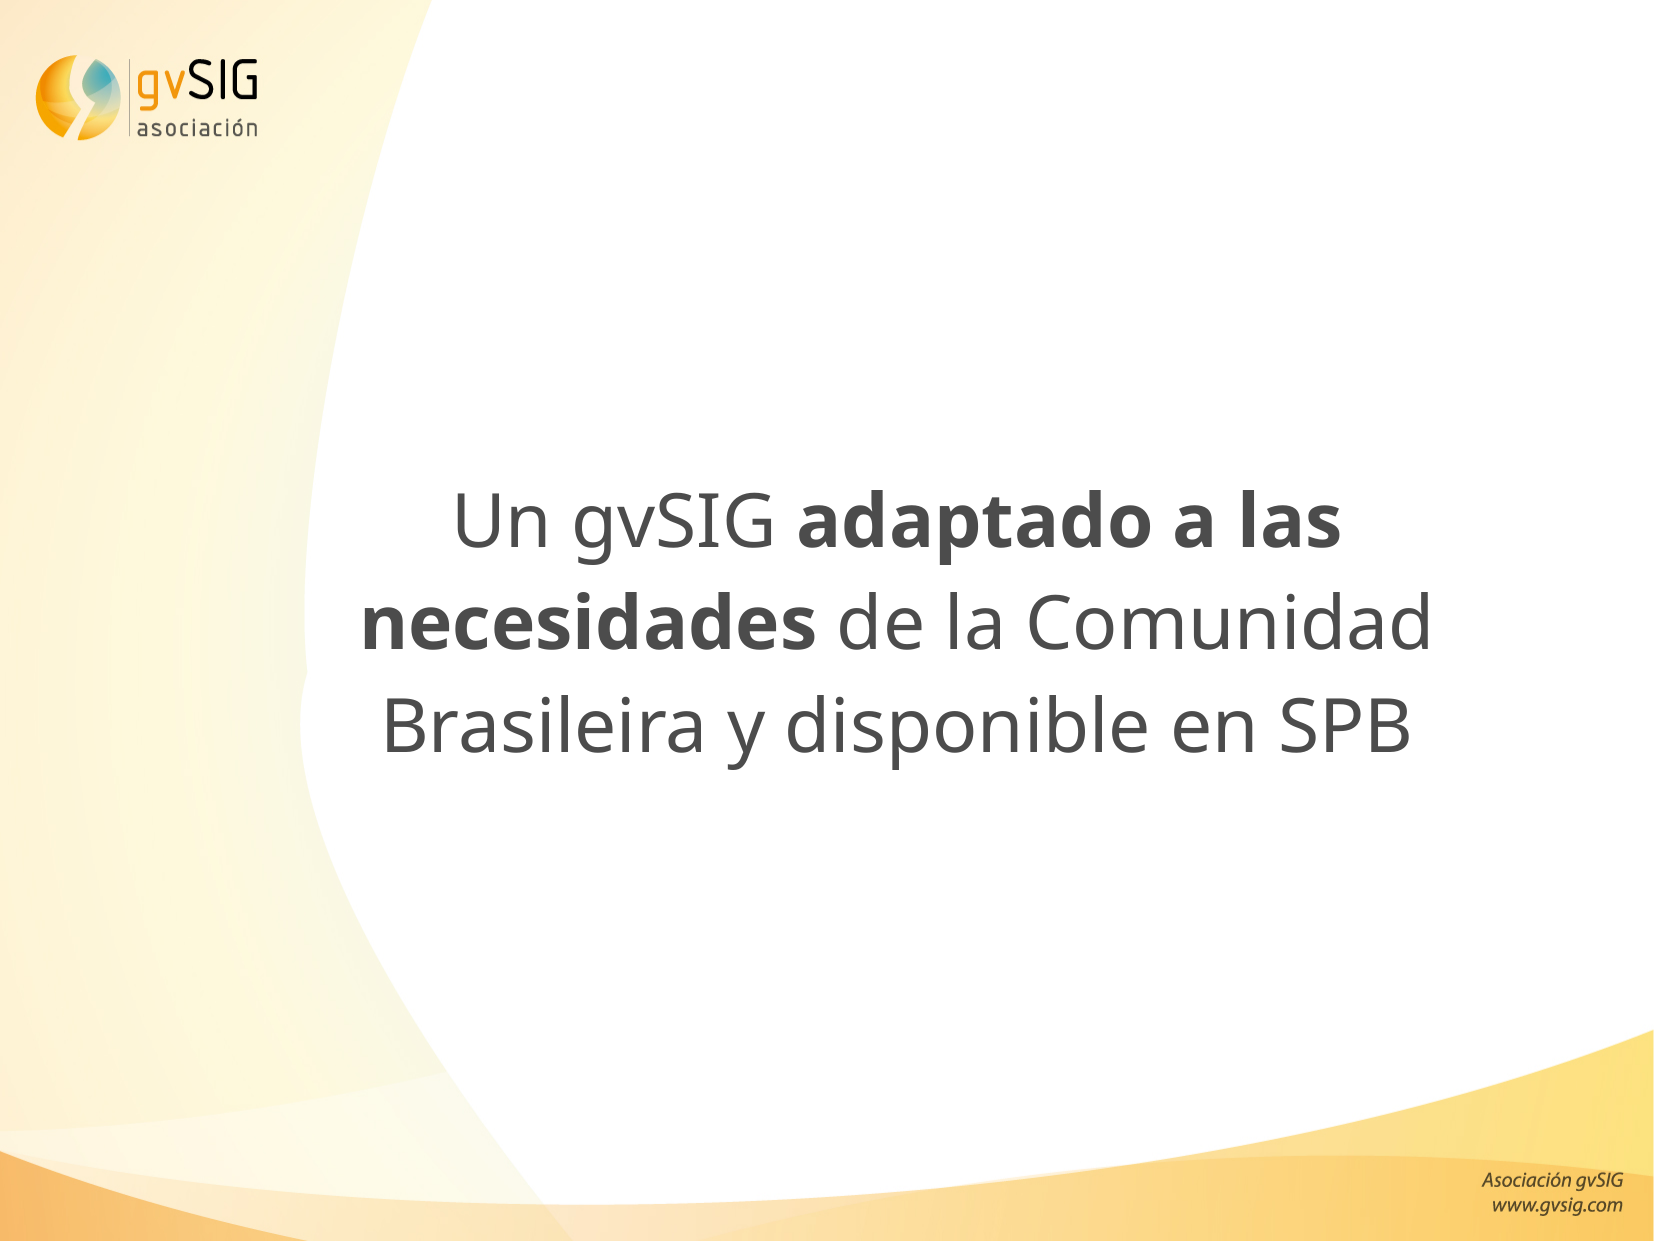

Un gvSIG adaptado a las necesidades de la Comunidad Brasileira y disponible en SPB